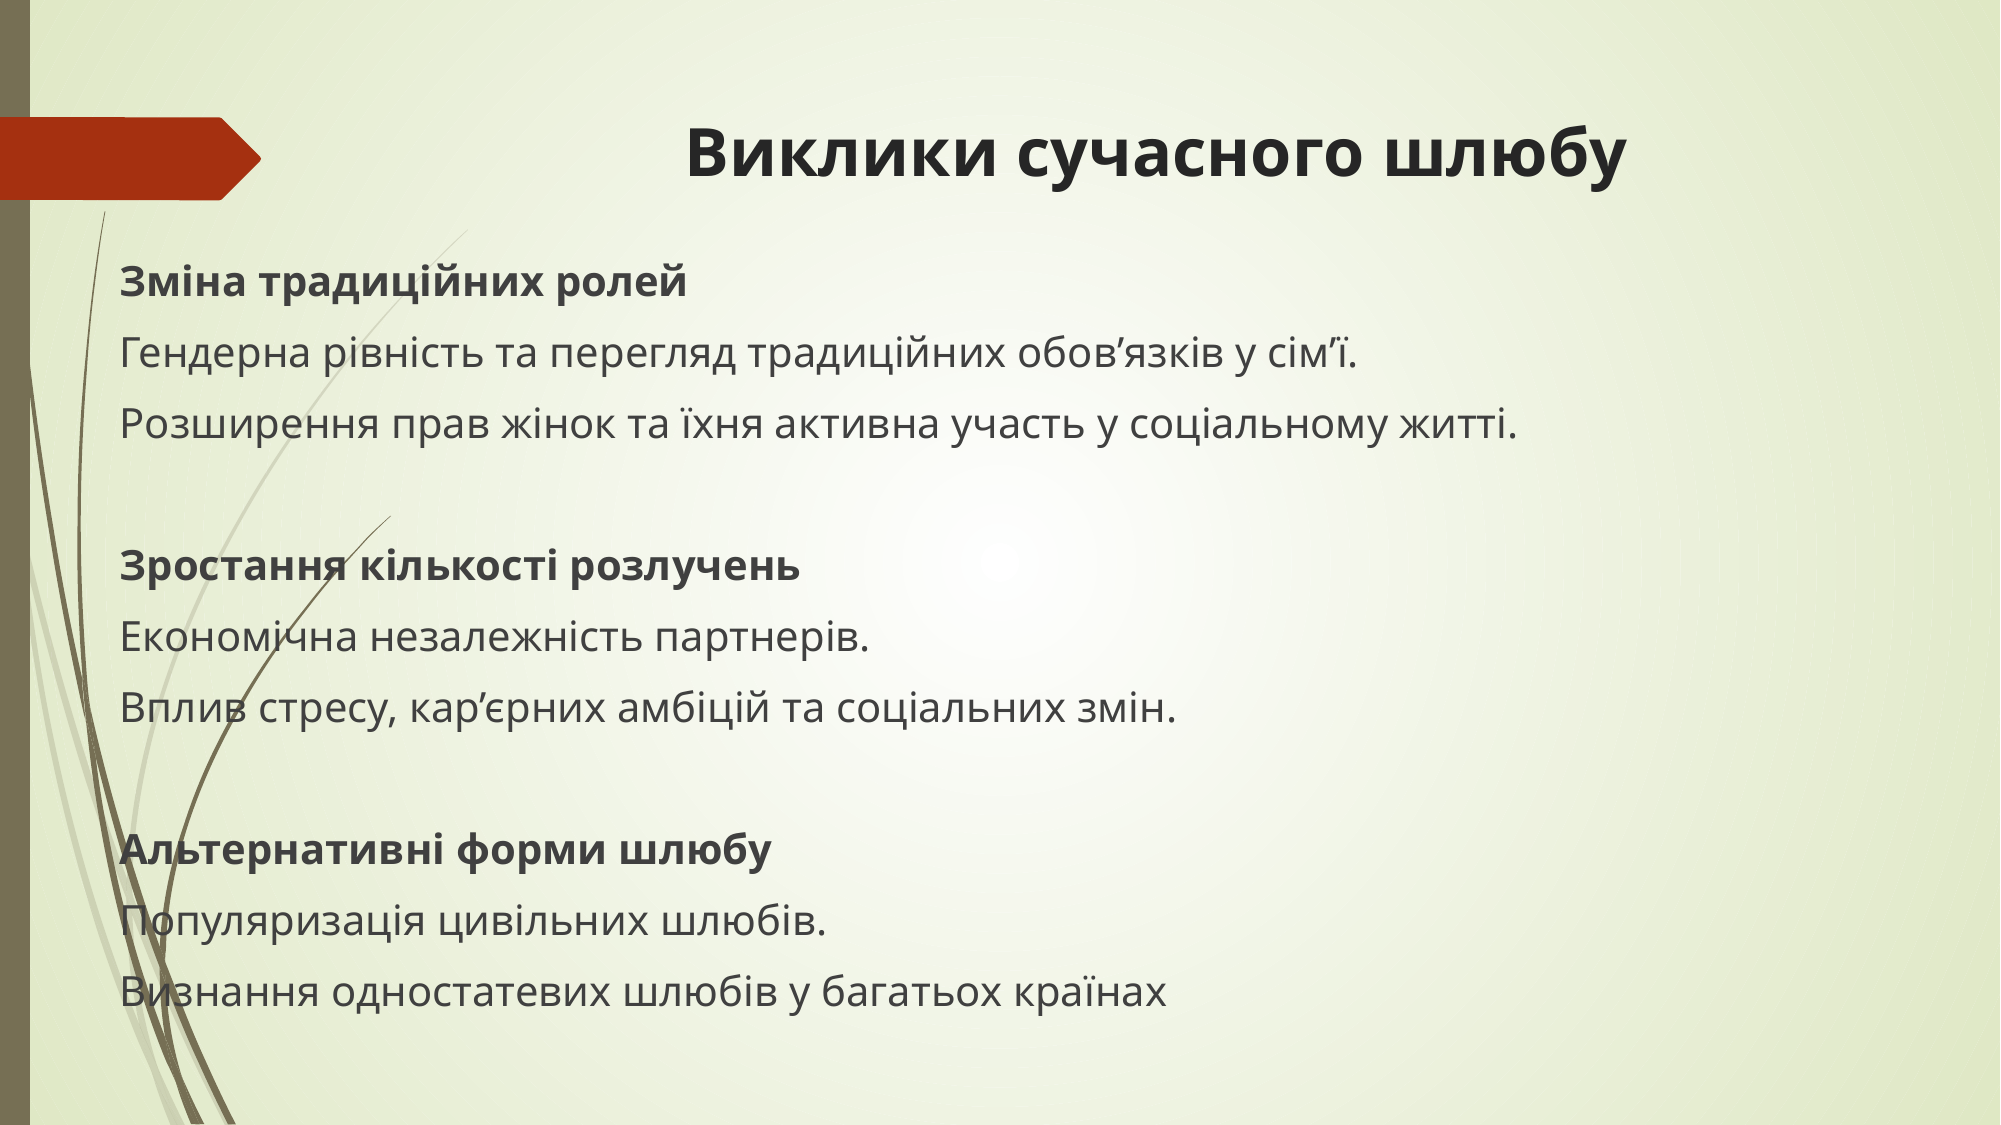

# Виклики сучасного шлюбу
Зміна традиційних ролей
Гендерна рівність та перегляд традиційних обов’язків у сім’ї.
Розширення прав жінок та їхня активна участь у соціальному житті.
Зростання кількості розлучень
Економічна незалежність партнерів.
Вплив стресу, кар’єрних амбіцій та соціальних змін.
Альтернативні форми шлюбу
Популяризація цивільних шлюбів.
Визнання одностатевих шлюбів у багатьох країнах